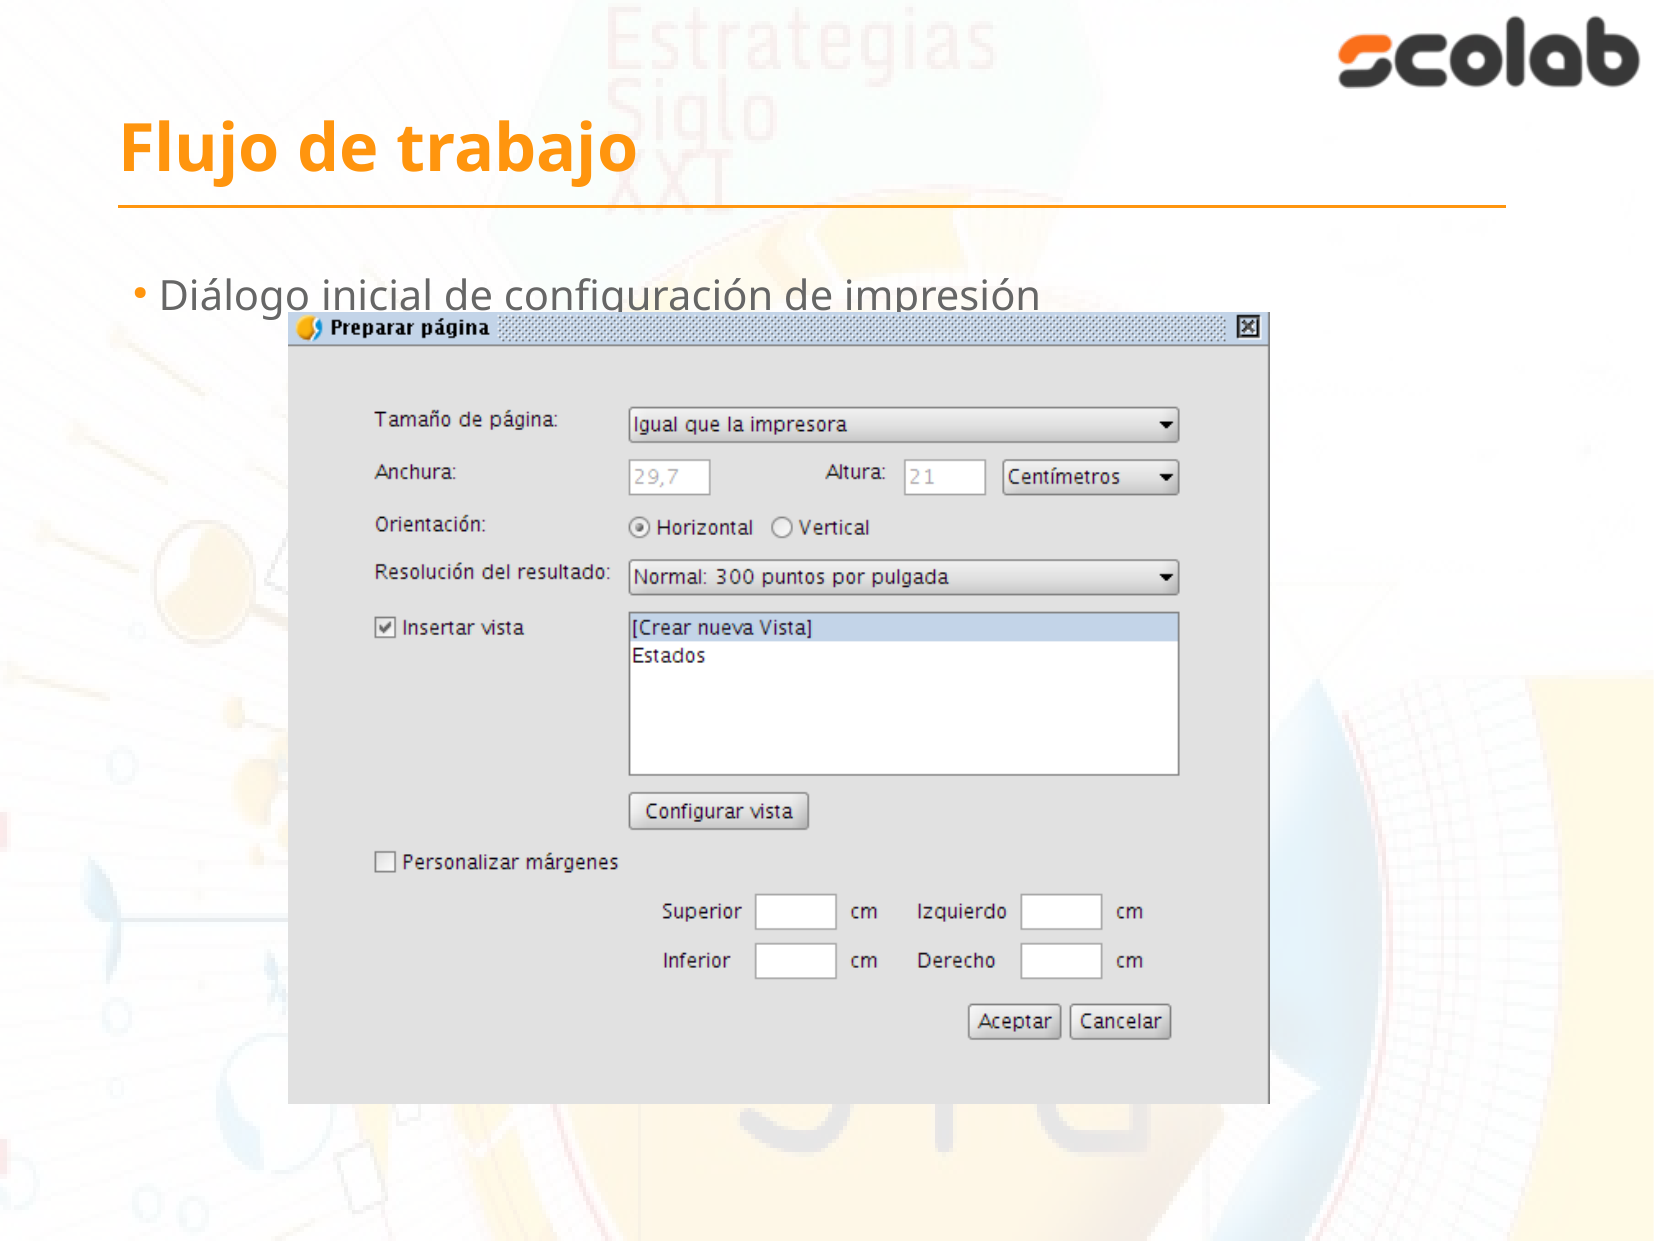

# Flujo de trabajo
 Diálogo inicial de configuración de impresión